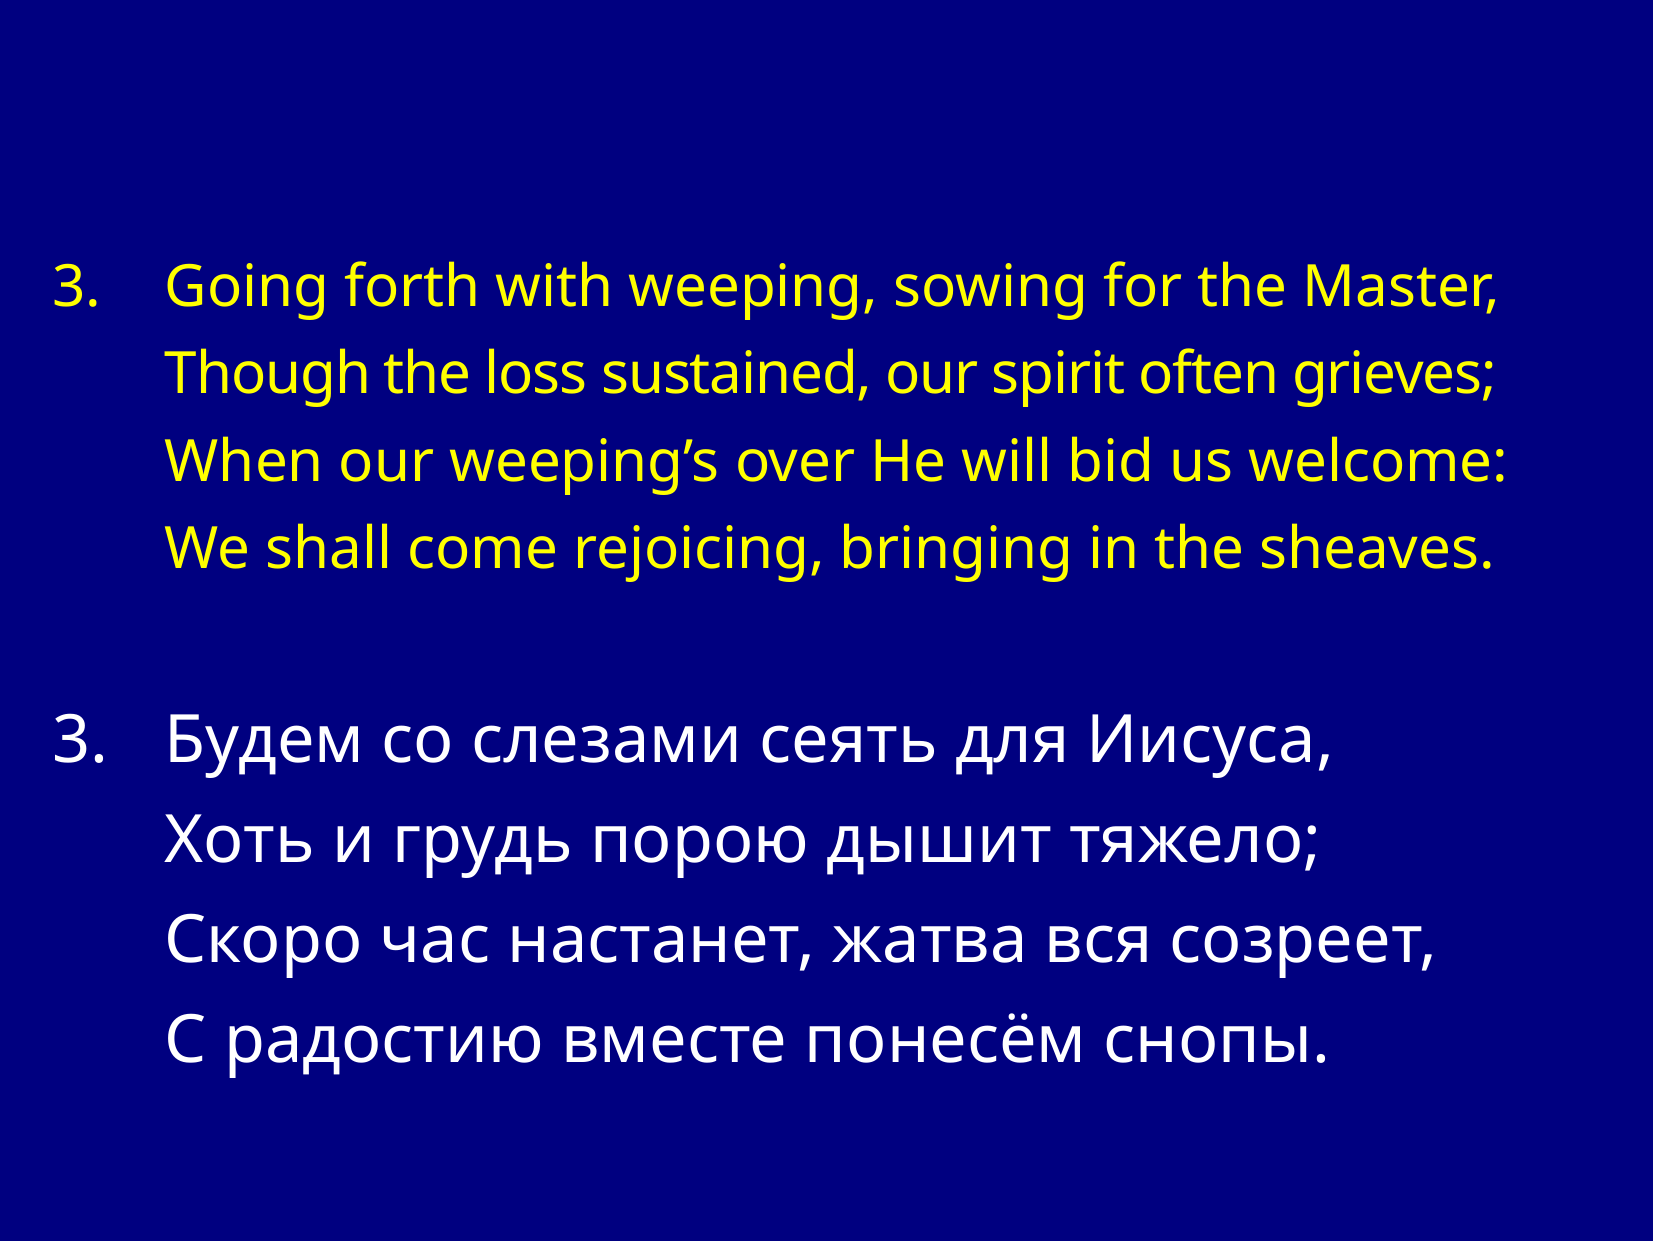

3.	Going forth with weeping, sowing for the Master,
	Though the loss sustained, our spirit often grieves;
	When our weeping’s over He will bid us welcome:
	We shall come rejoicing, bringing in the sheaves.
3.	Будем со слезами сеять для Иисуса,
	Хоть и грудь порою дышит тяжело;
	Скоро час настанет, жатва вся созреет,
	С радостию вместе понесём снопы.